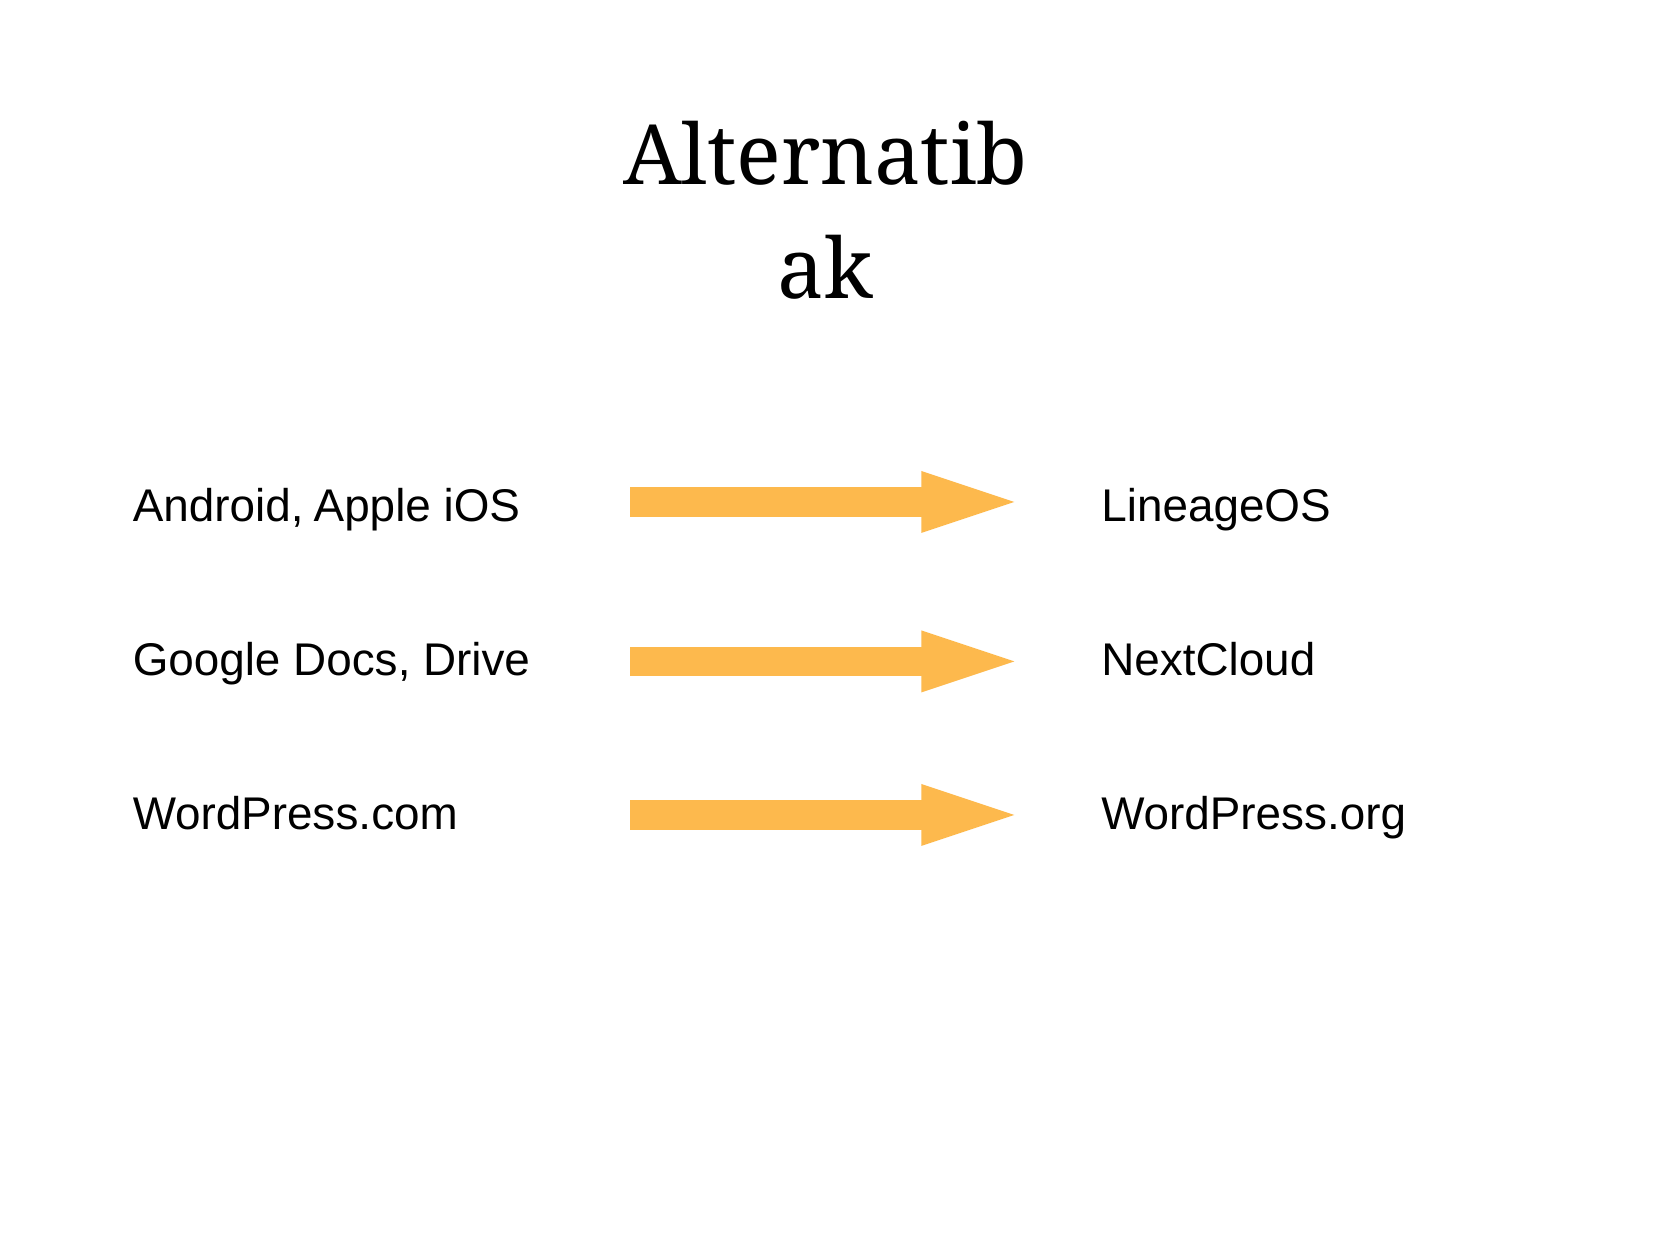

Alternatibak
Android, Apple iOS
Google Docs, Drive
WordPress.com
LineageOS
NextCloud
WordPress.org